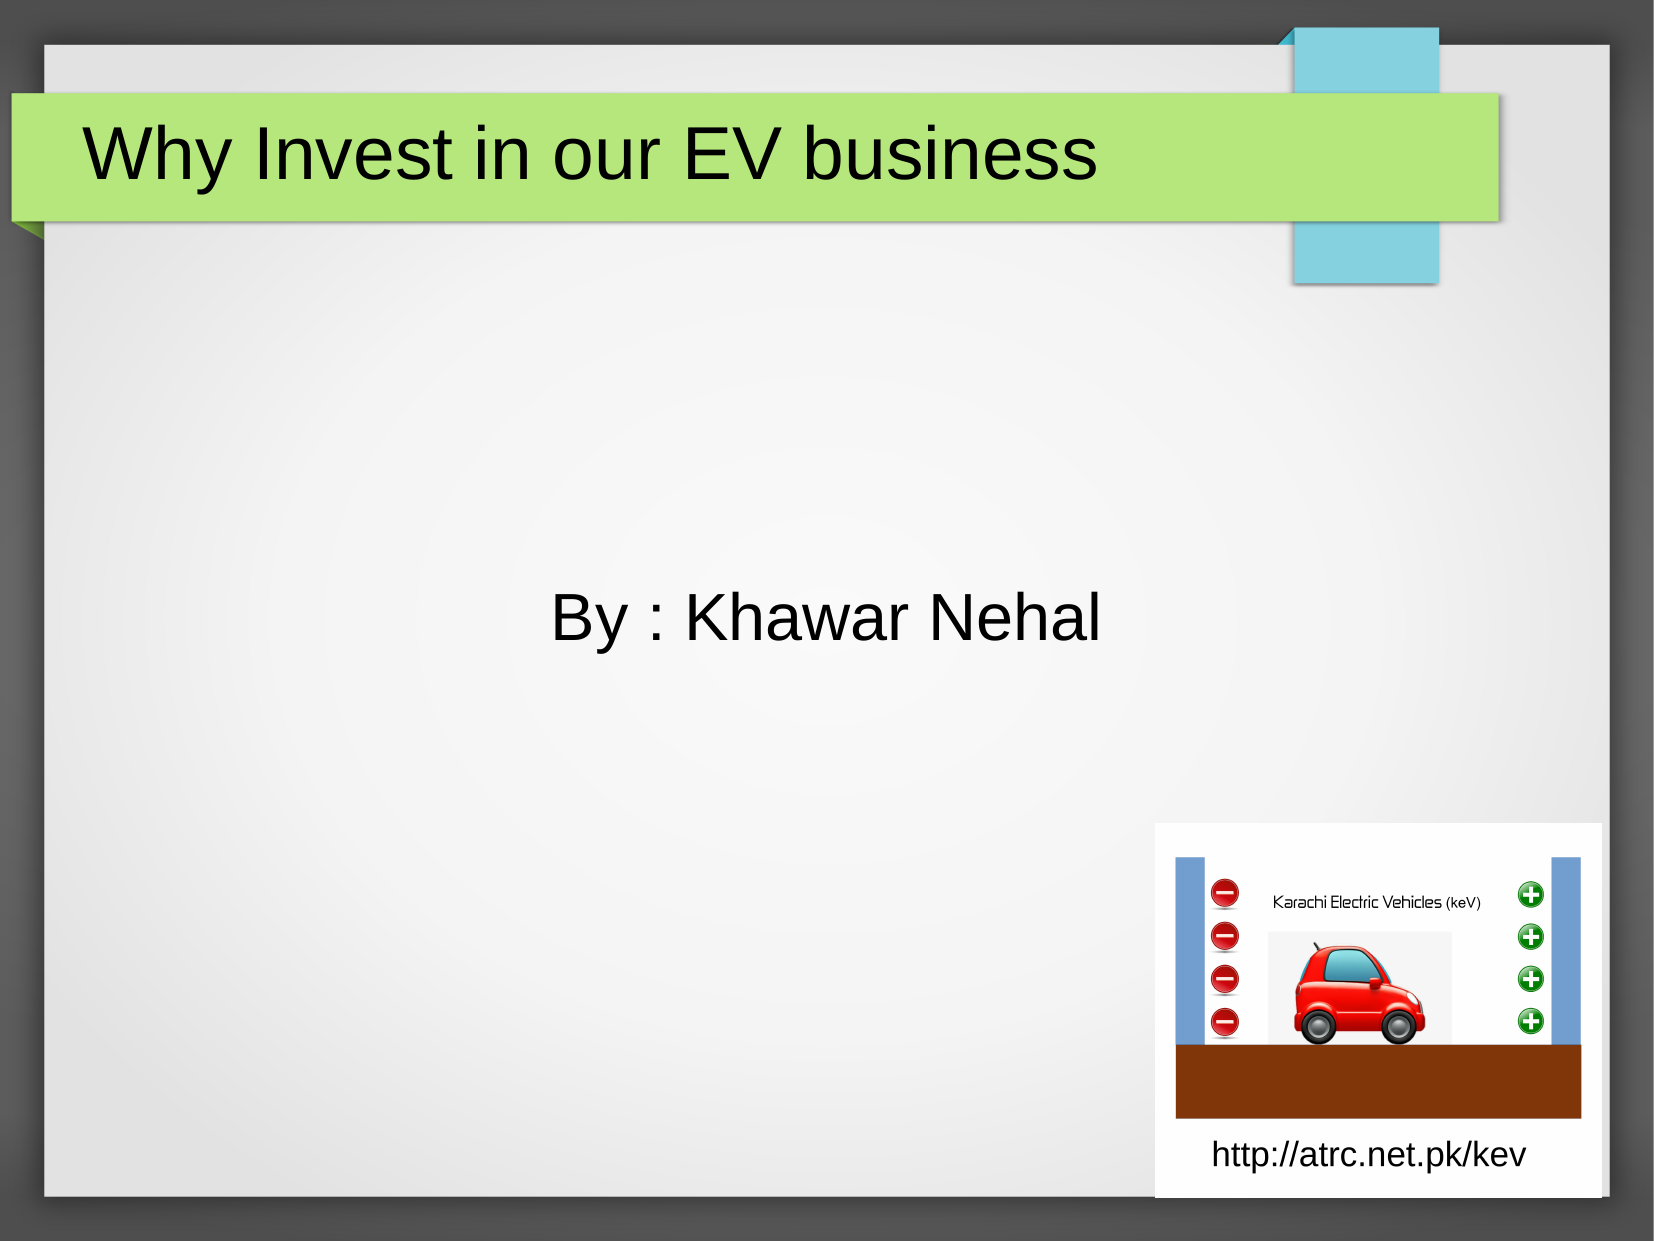

# Why Invest in our EV business
By : Khawar Nehal